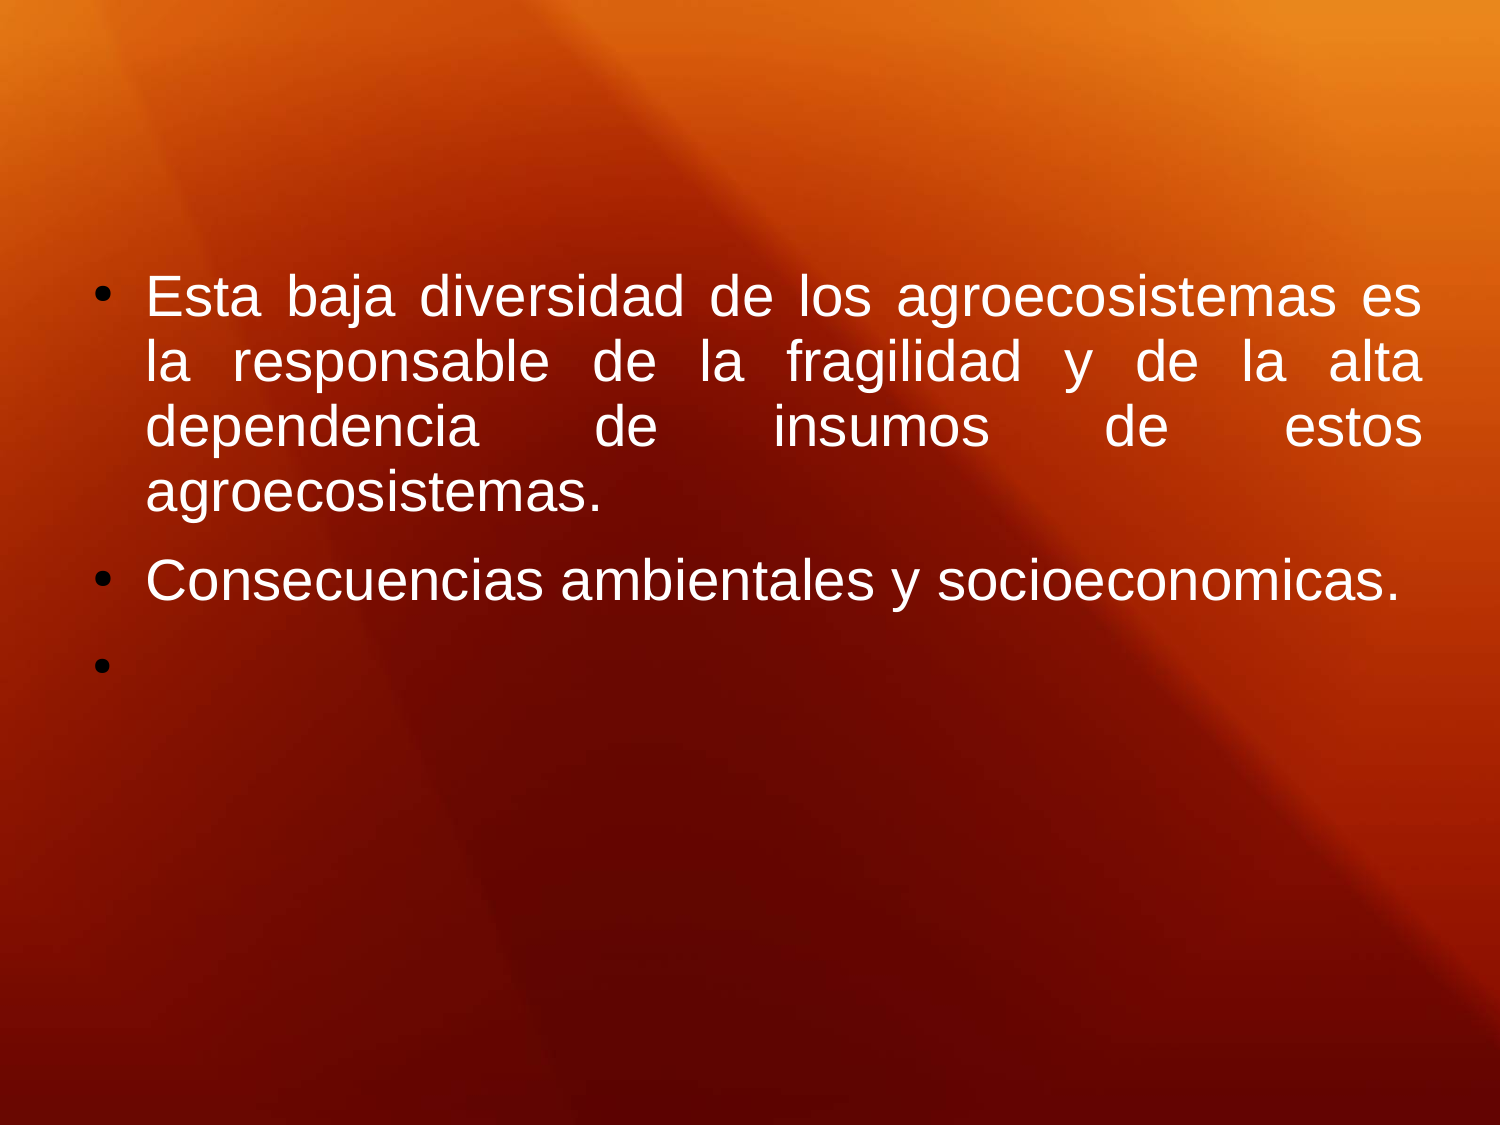

#
Esta baja diversidad de los agroecosistemas es la responsable de la fragilidad y de la alta dependencia de insumos de estos agroecosistemas.
Consecuencias ambientales y socioeconomicas.